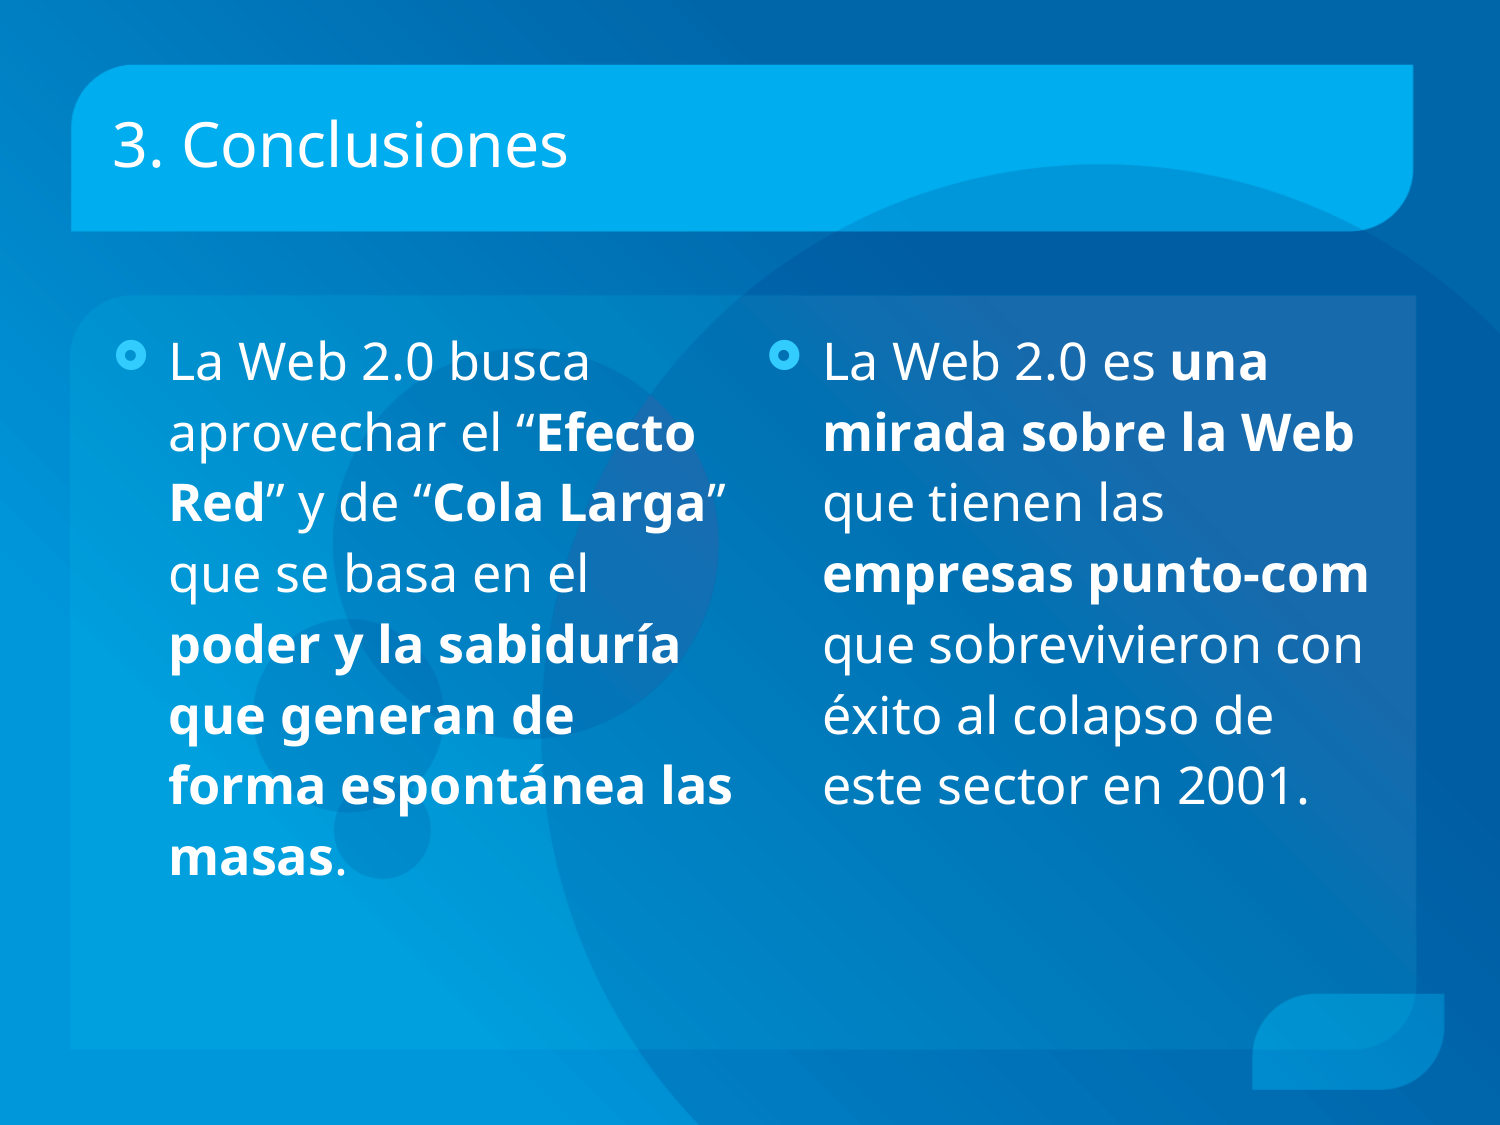

# 3. Conclusiones
La Web 2.0 busca aprovechar el “Efecto Red” y de “Cola Larga” que se basa en el poder y la sabiduría que generan de forma espontánea las masas.
La Web 2.0 es una mirada sobre la Web que tienen las empresas punto-com que sobrevivieron con éxito al colapso de este sector en 2001.